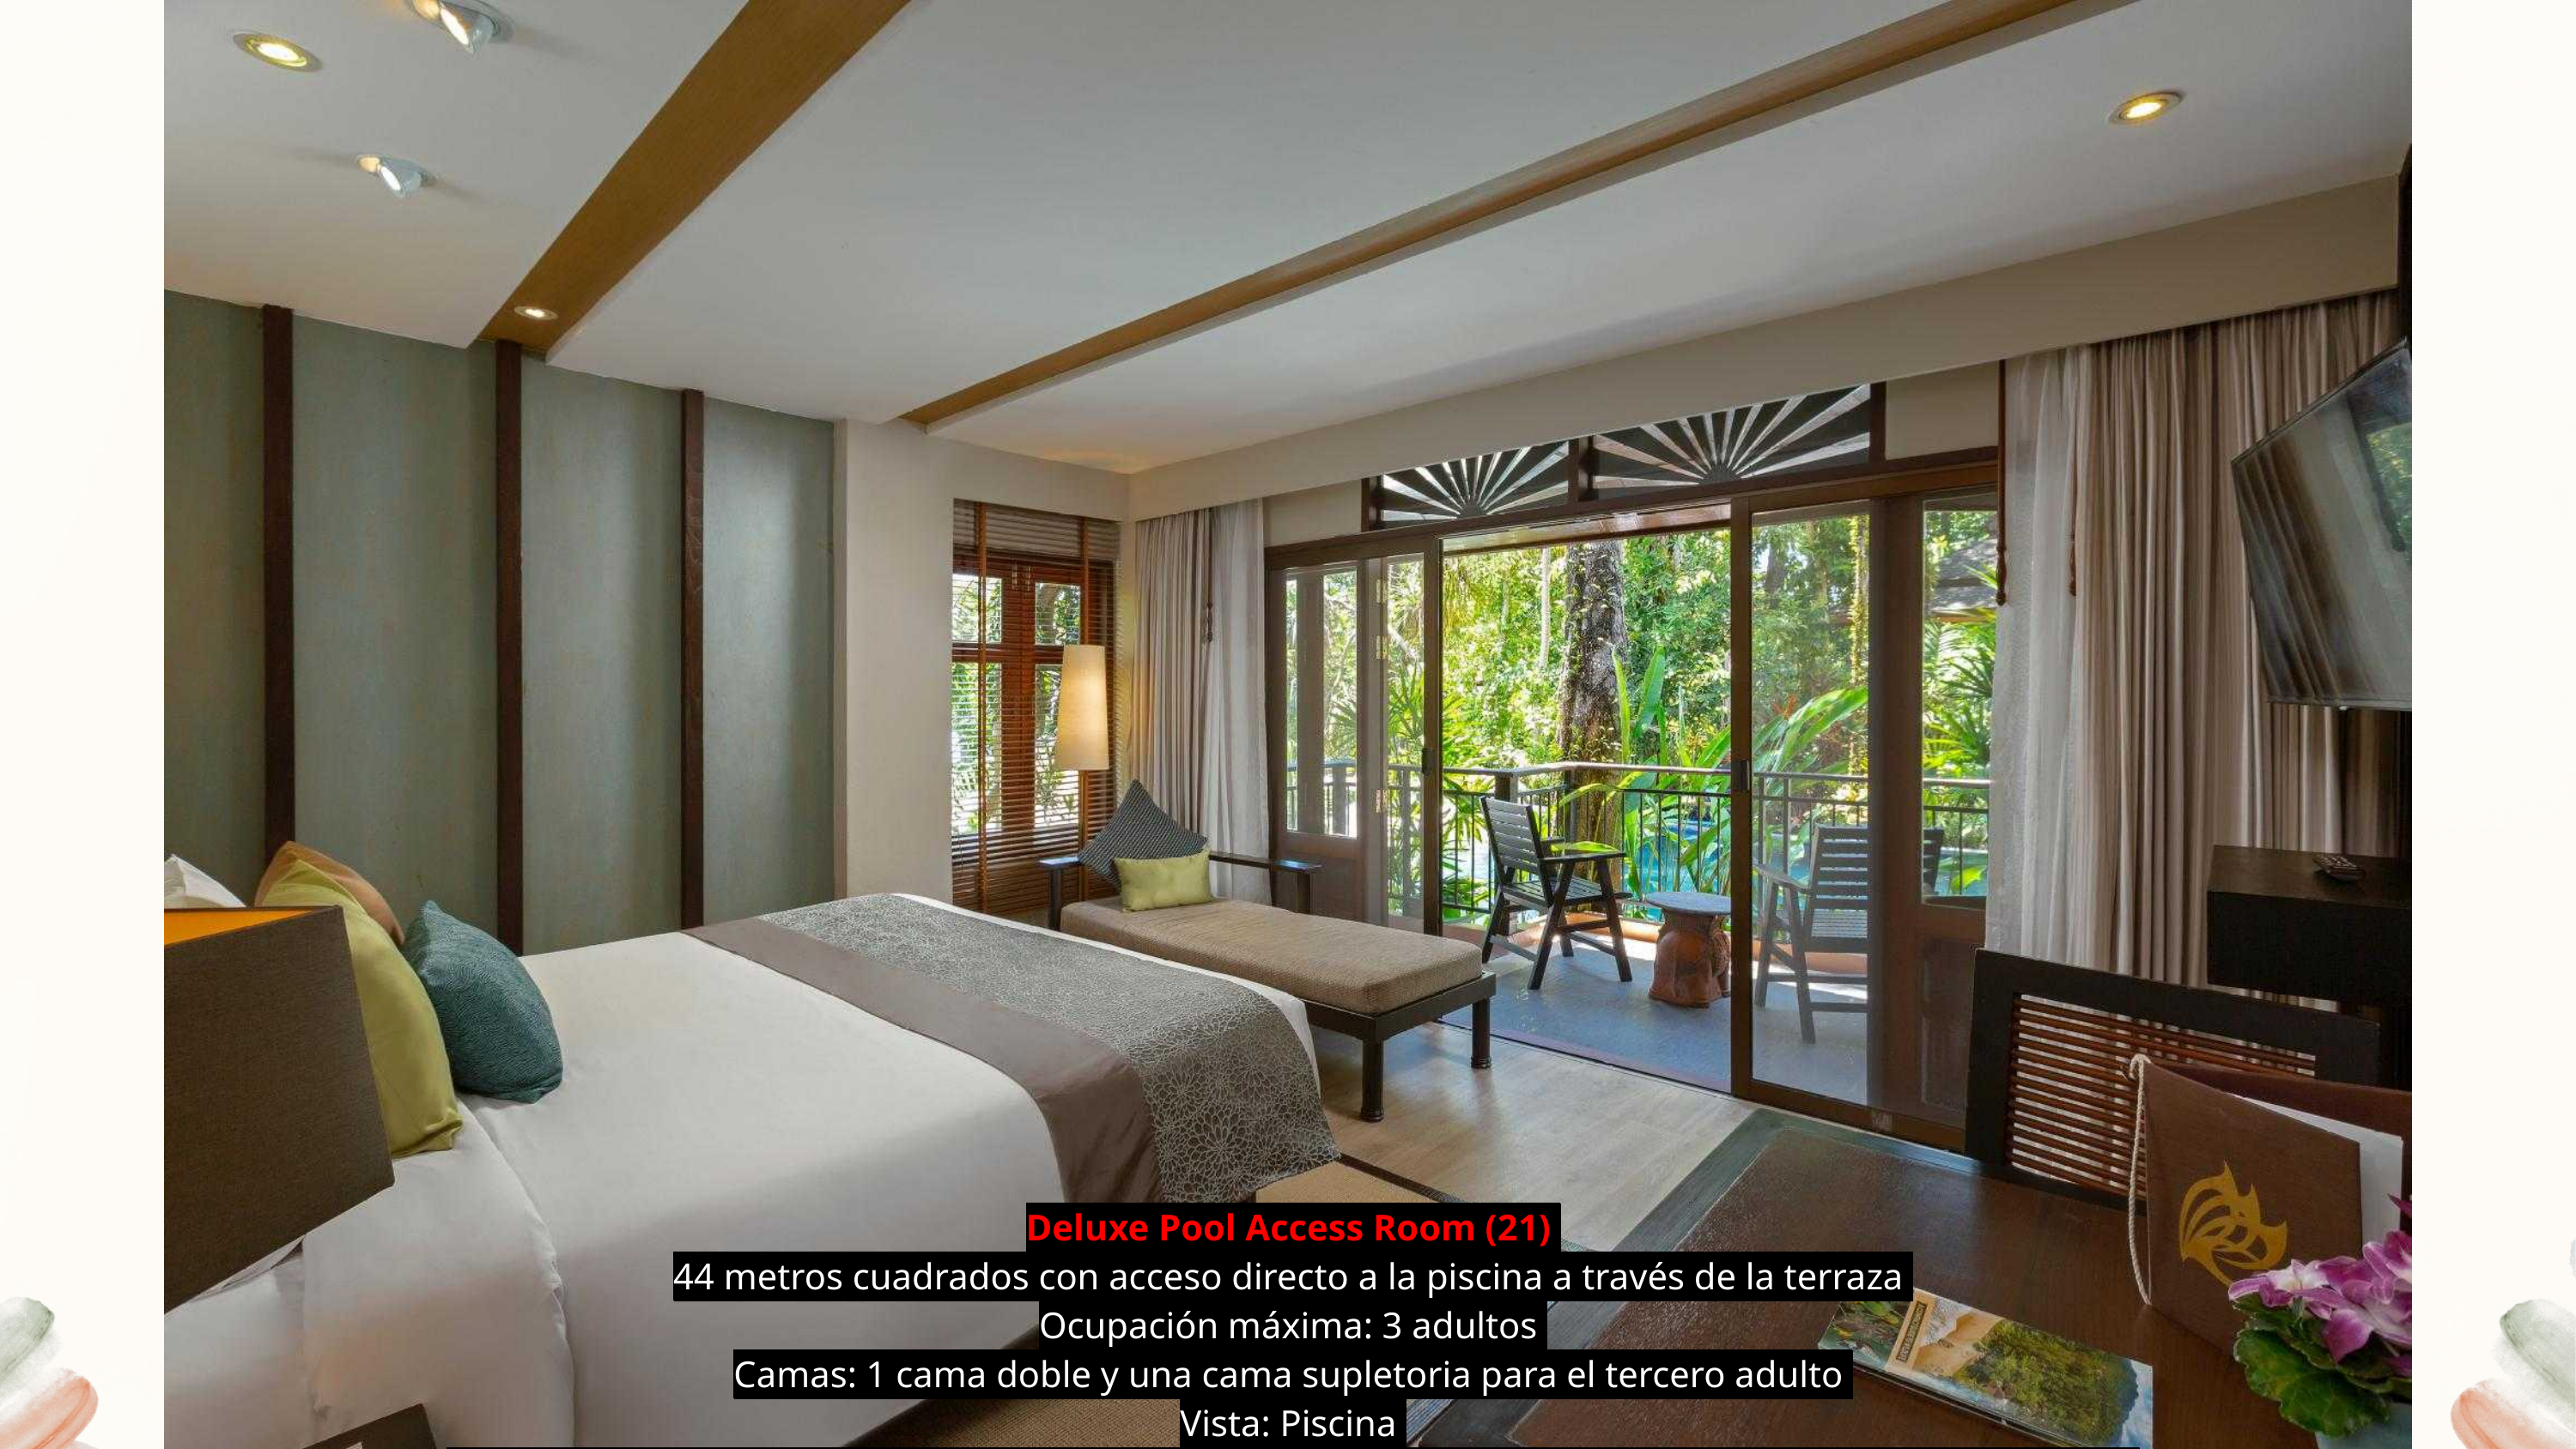

Deluxe Pool Access Room (21)
44 metros cuadrados con acceso directo a la piscina a través de la terraza
Ocupación máxima: 3 adultos
Camas: 1 cama doble y una cama supletoria para el tercero adulto
Vista: Piscina
**Los niños menores de 12 años no están permitidos en esta habitación por razones de seguridad**